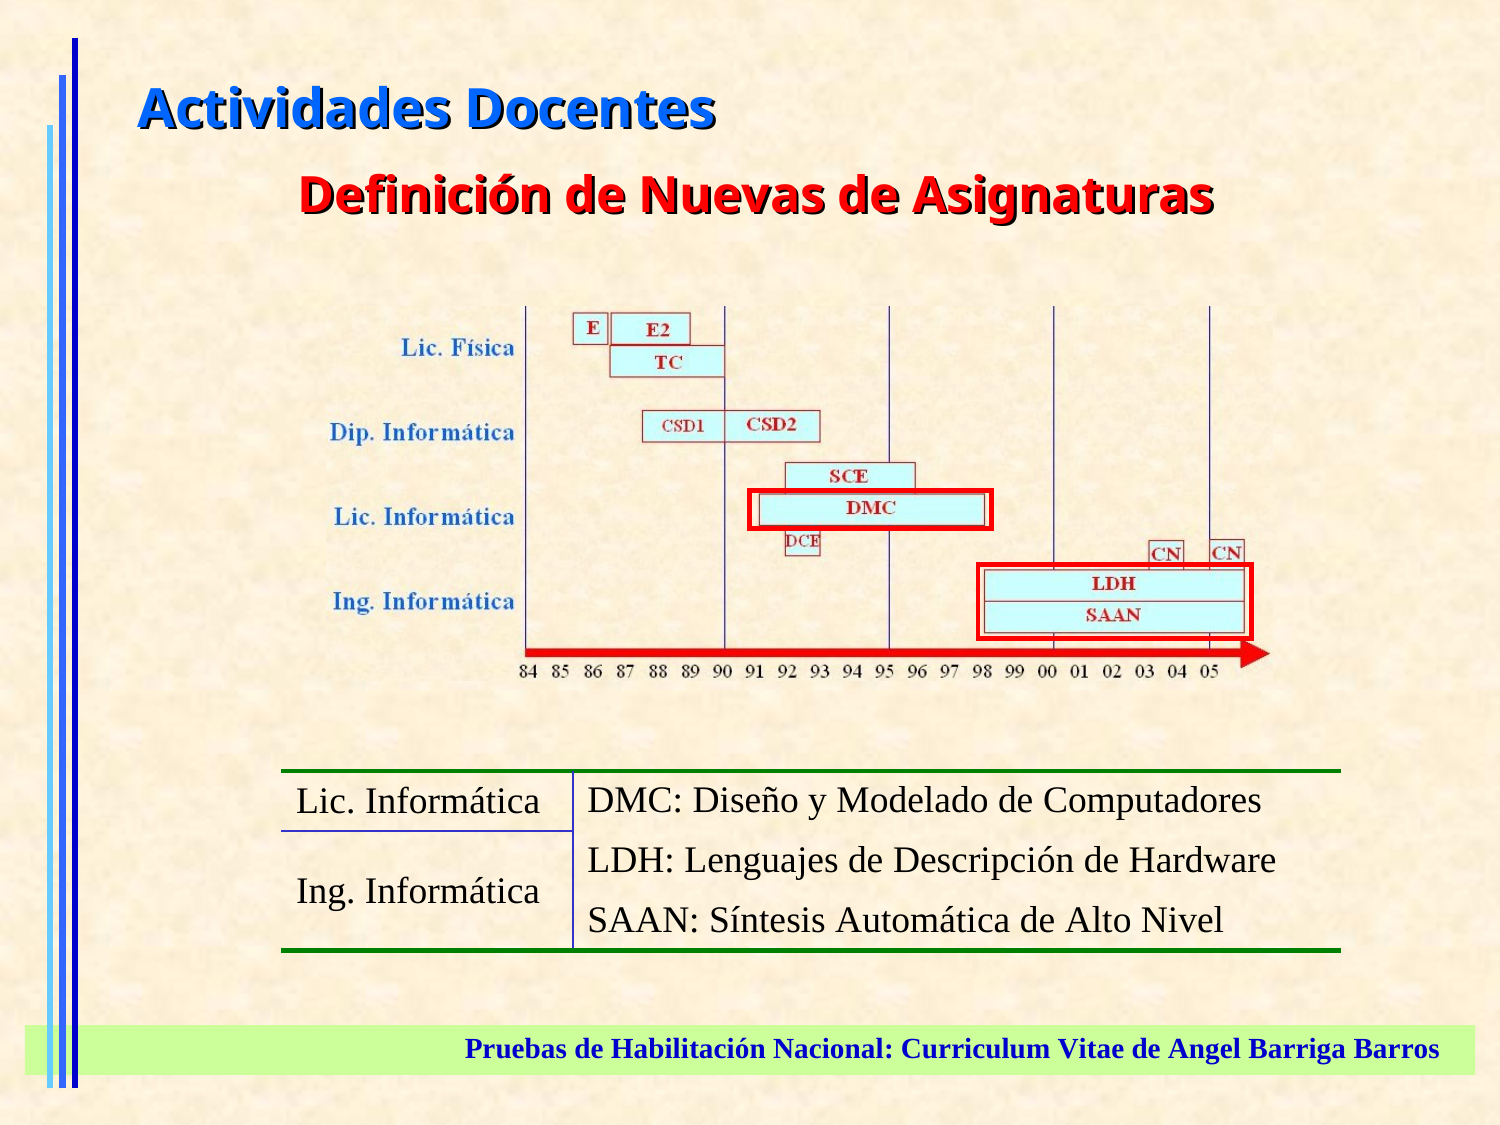

Actividades Docentes
Definición de Nuevas de Asignaturas
Lic. Informática
DMC: Diseño y Modelado de Computadores
Ing. Informática
LDH: Lenguajes de Descripción de Hardware
SAAN: Síntesis Automática de Alto Nivel